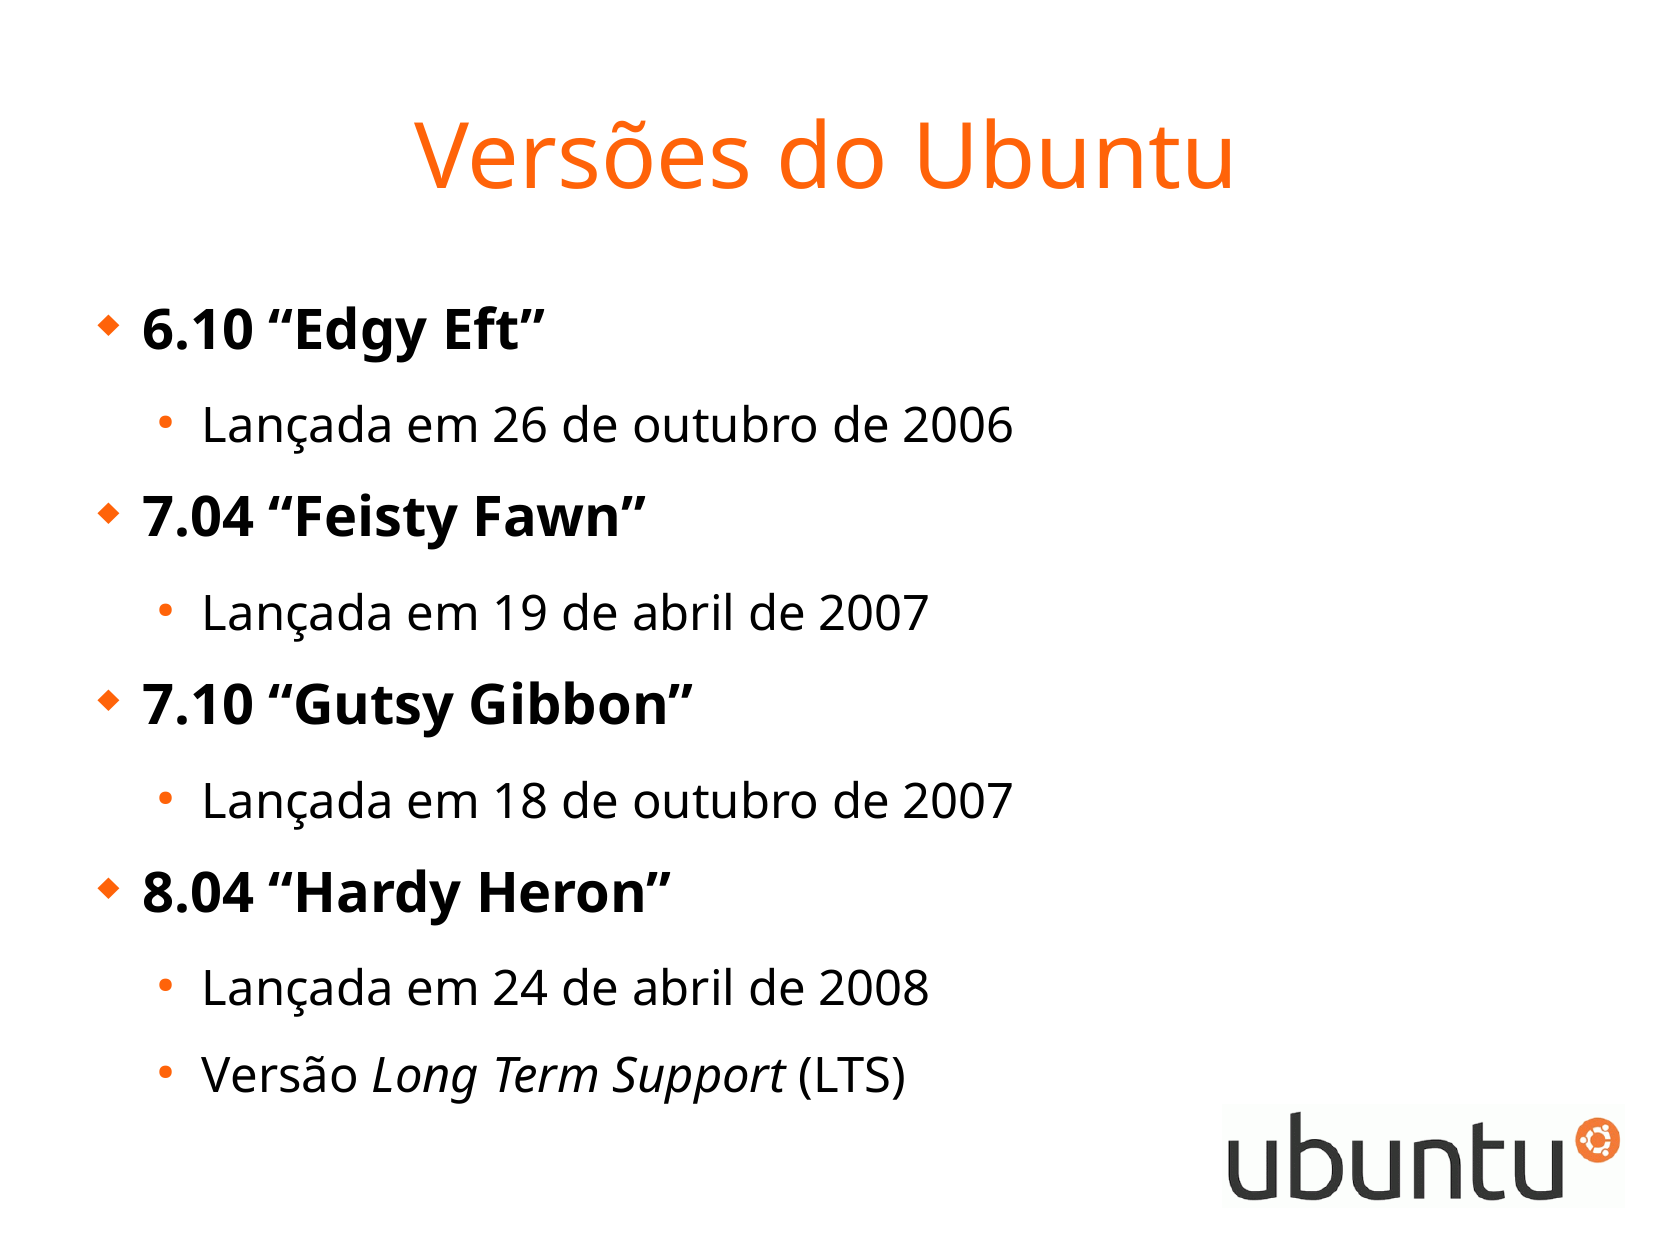

# Versões do Ubuntu
6.10 “Edgy Eft”
Lançada em 26 de outubro de 2006
7.04 “Feisty Fawn”
Lançada em 19 de abril de 2007
7.10 “Gutsy Gibbon”
Lançada em 18 de outubro de 2007
8.04 “Hardy Heron”
Lançada em 24 de abril de 2008
Versão Long Term Support (LTS)